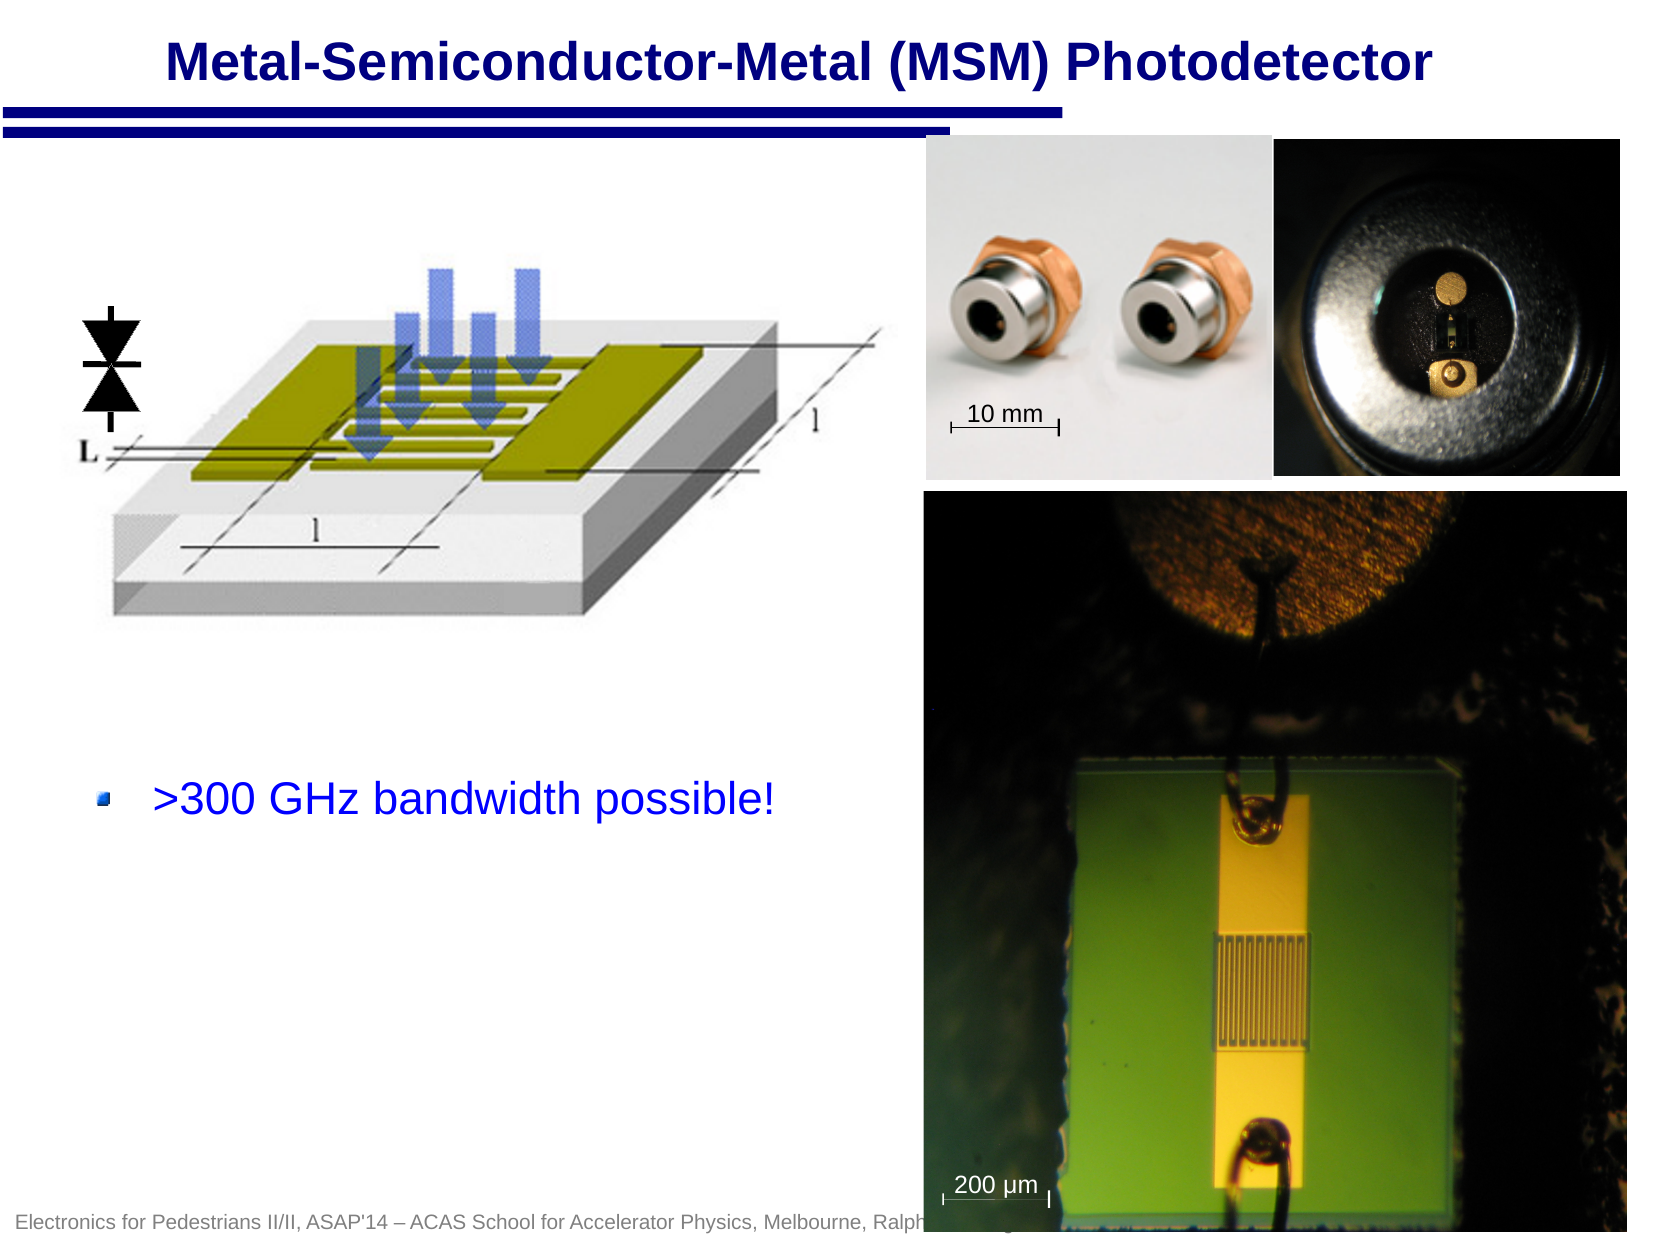

# Metal-Semiconductor-Metal (MSM) Photodetector
>300 GHz bandwidth possible!
10 mm
200 μm